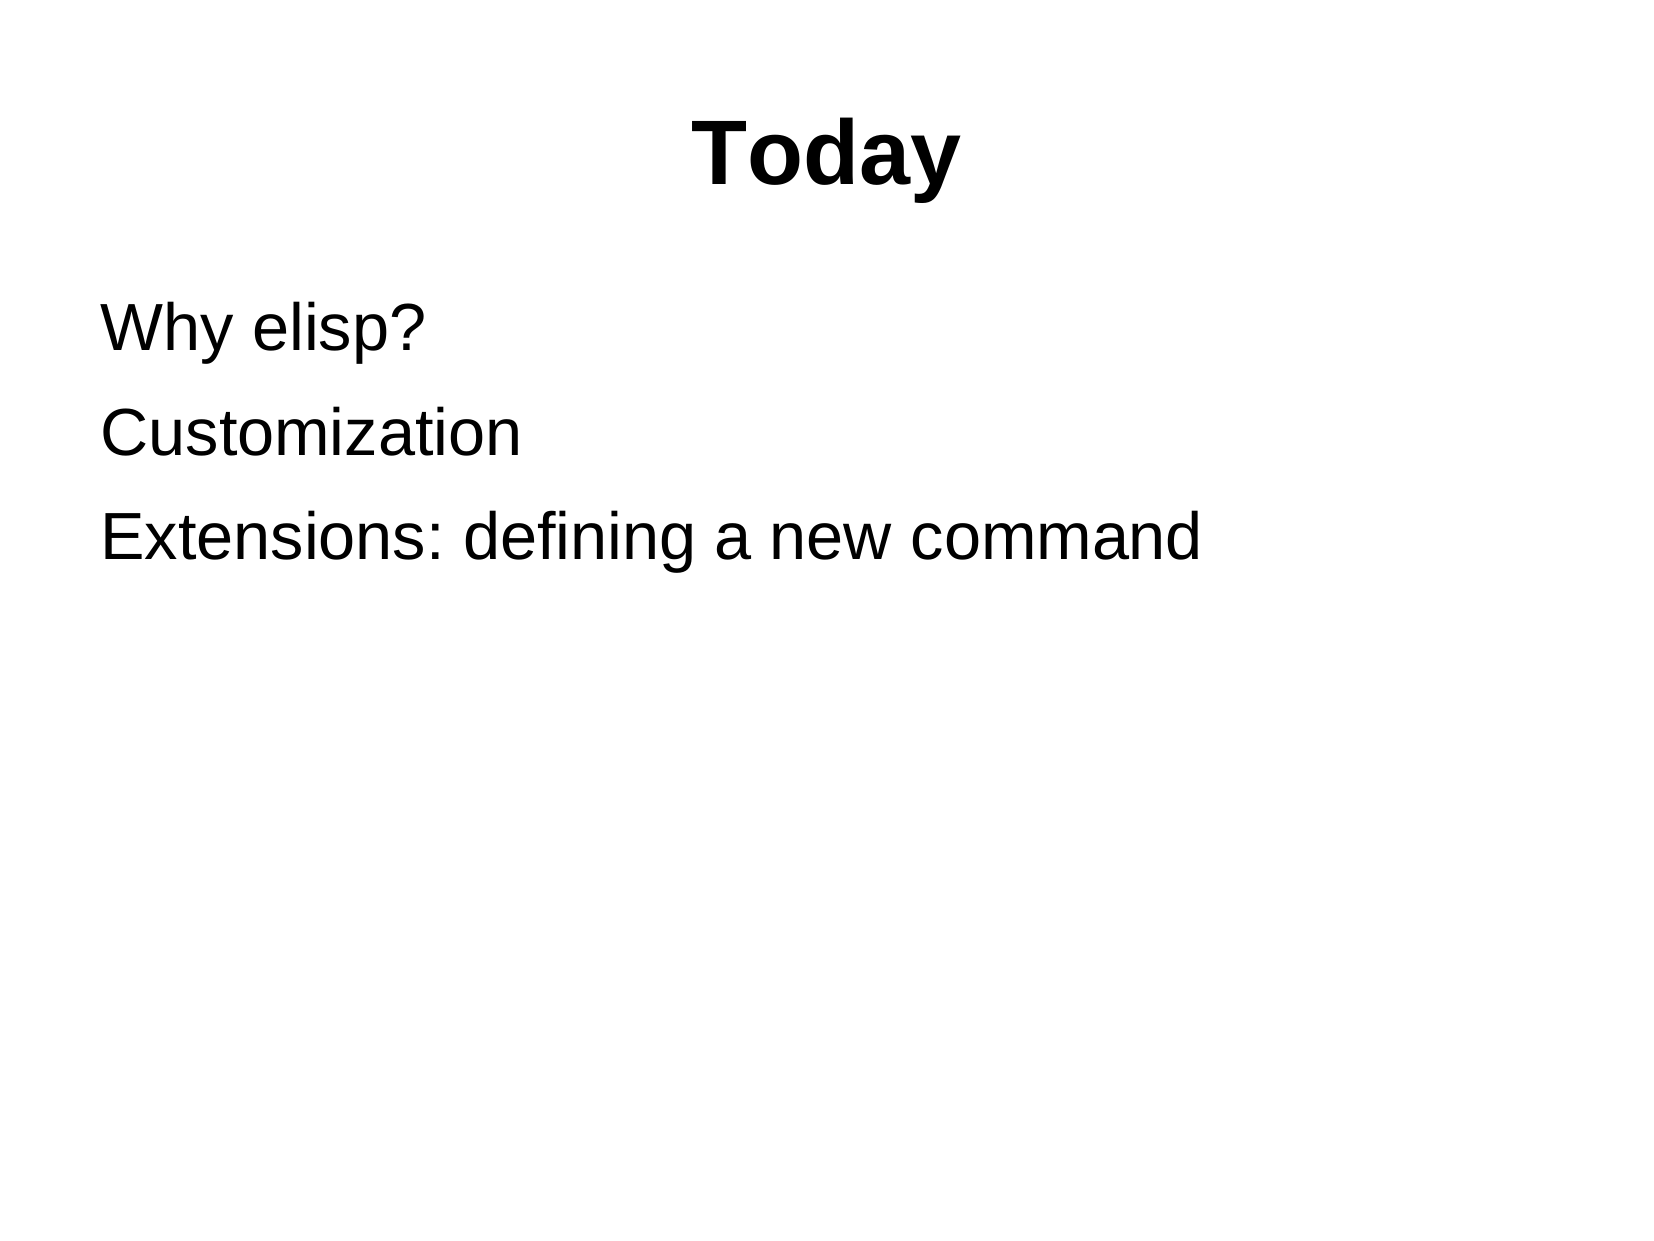

# Today
Why elisp?
Customization
Extensions: defining a new command